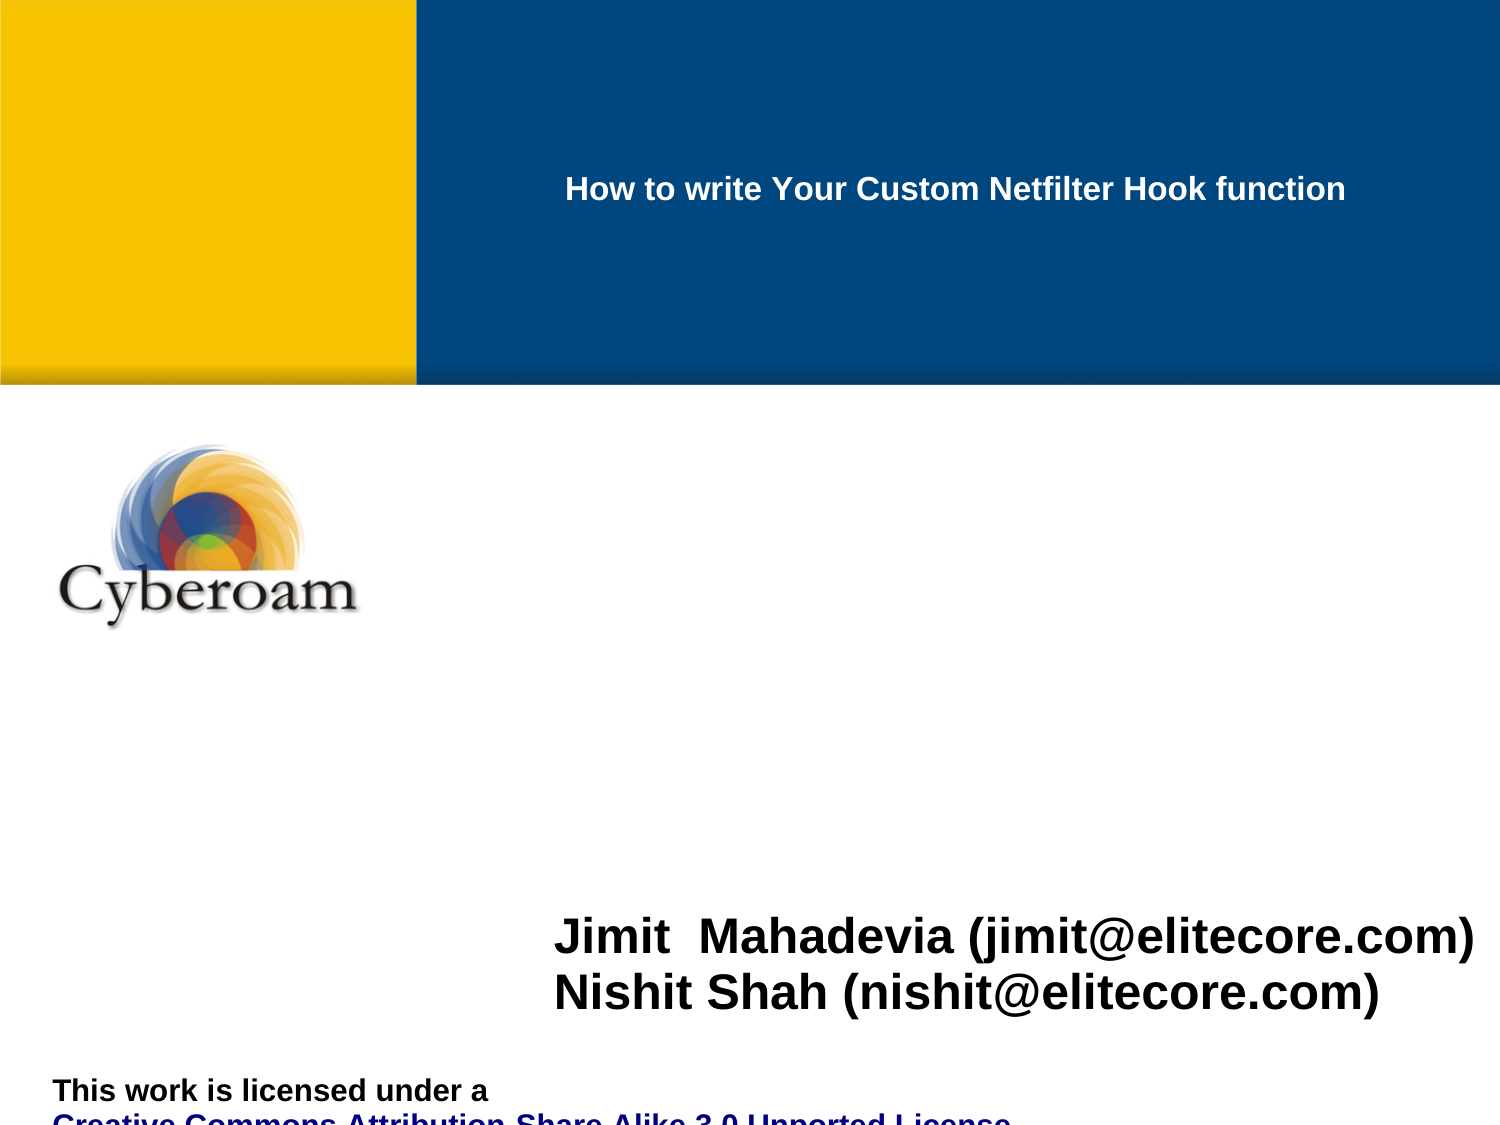

Jimit Mahadevia (jimit@elitecore.com)
Nishit Shah (nishit@elitecore.com)
This work is licensed under a Creative Commons Attribution-Share Alike 3.0 Unported License